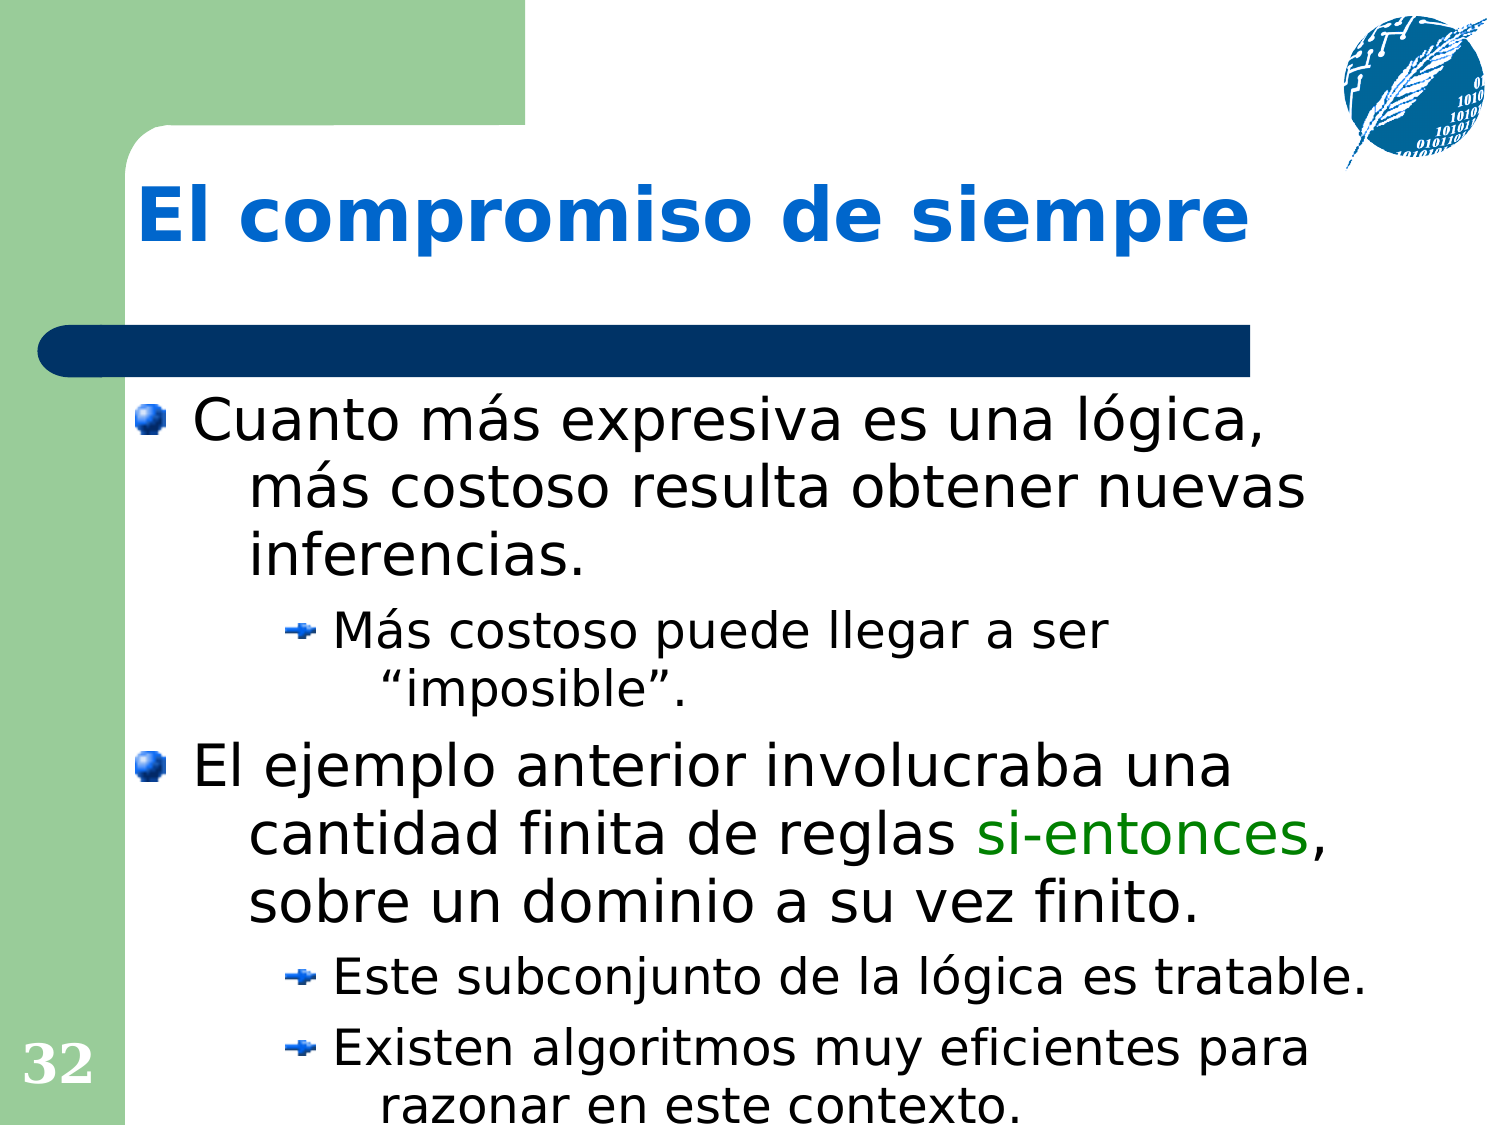

# El compromiso de siempre
Cuanto más expresiva es una lógica, más costoso resulta obtener nuevas inferencias.
Más costoso puede llegar a ser “imposible”.
El ejemplo anterior involucraba una cantidad finita de reglas si-entonces, sobre un dominio a su vez finito.
Este subconjunto de la lógica es tratable.
Existen algoritmos muy eficientes para razonar en este contexto.
32